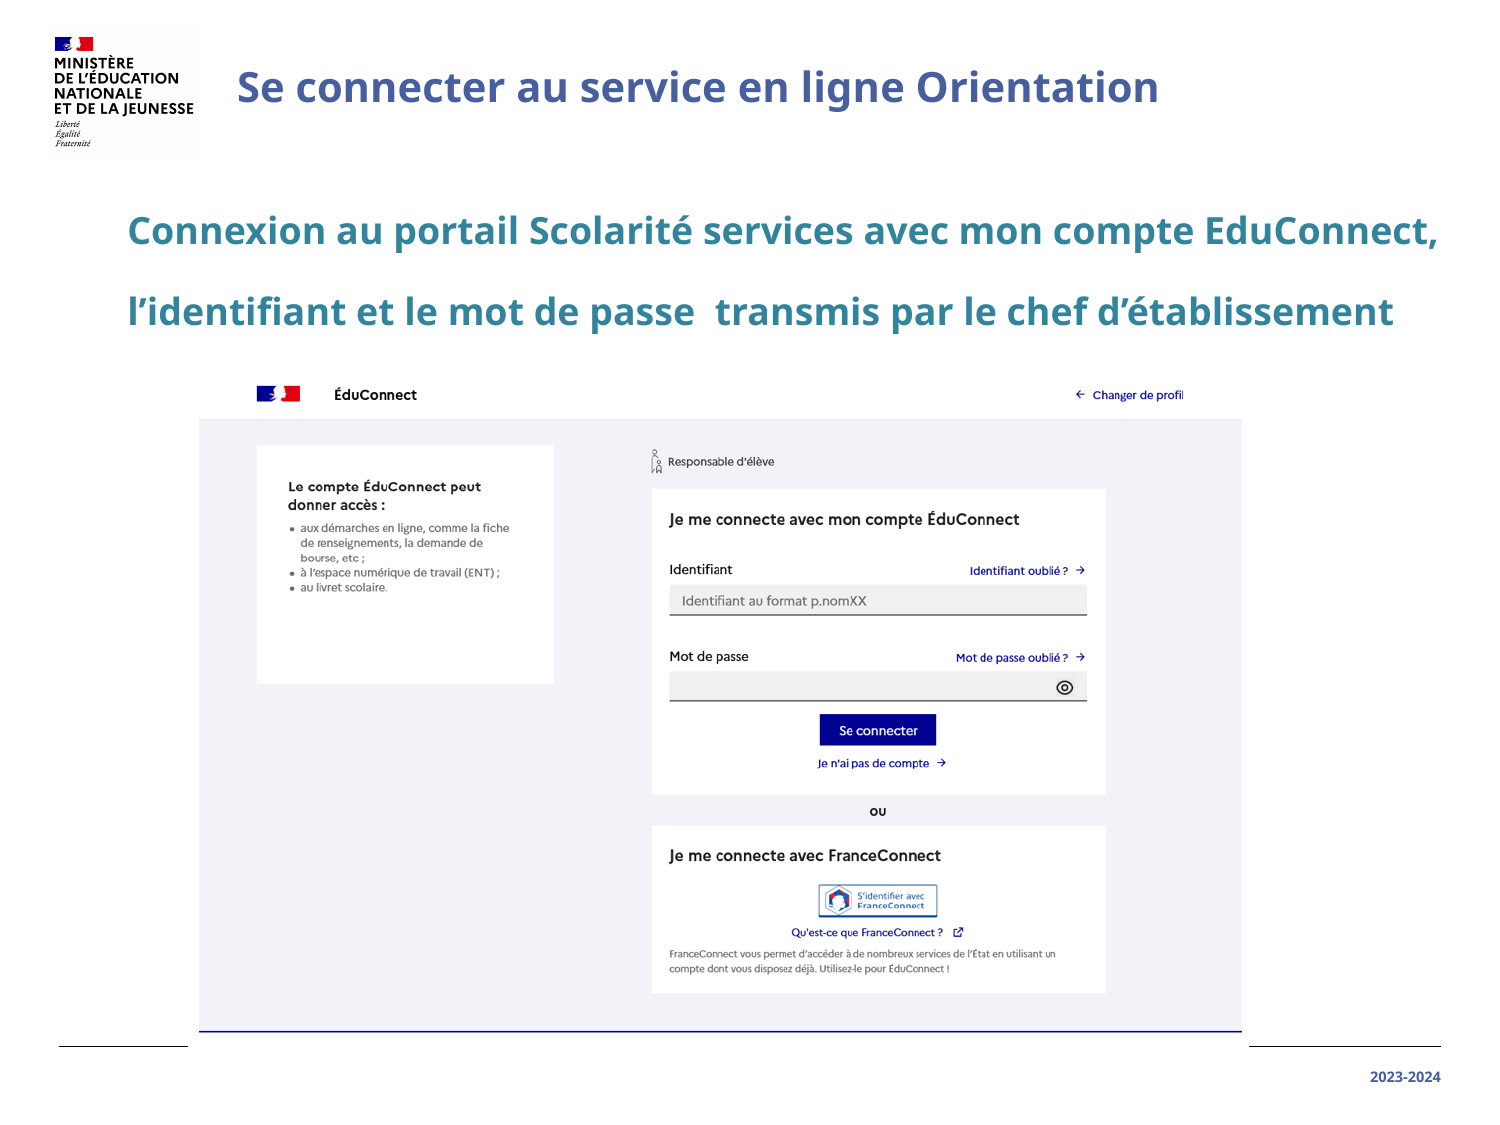

Se connecter au service en ligne Orientation
# Connexion au portail Scolarité services avec mon compte EduConnect, l’identifiant et le mot de passe transmis par le chef d’établissement
2023-2024